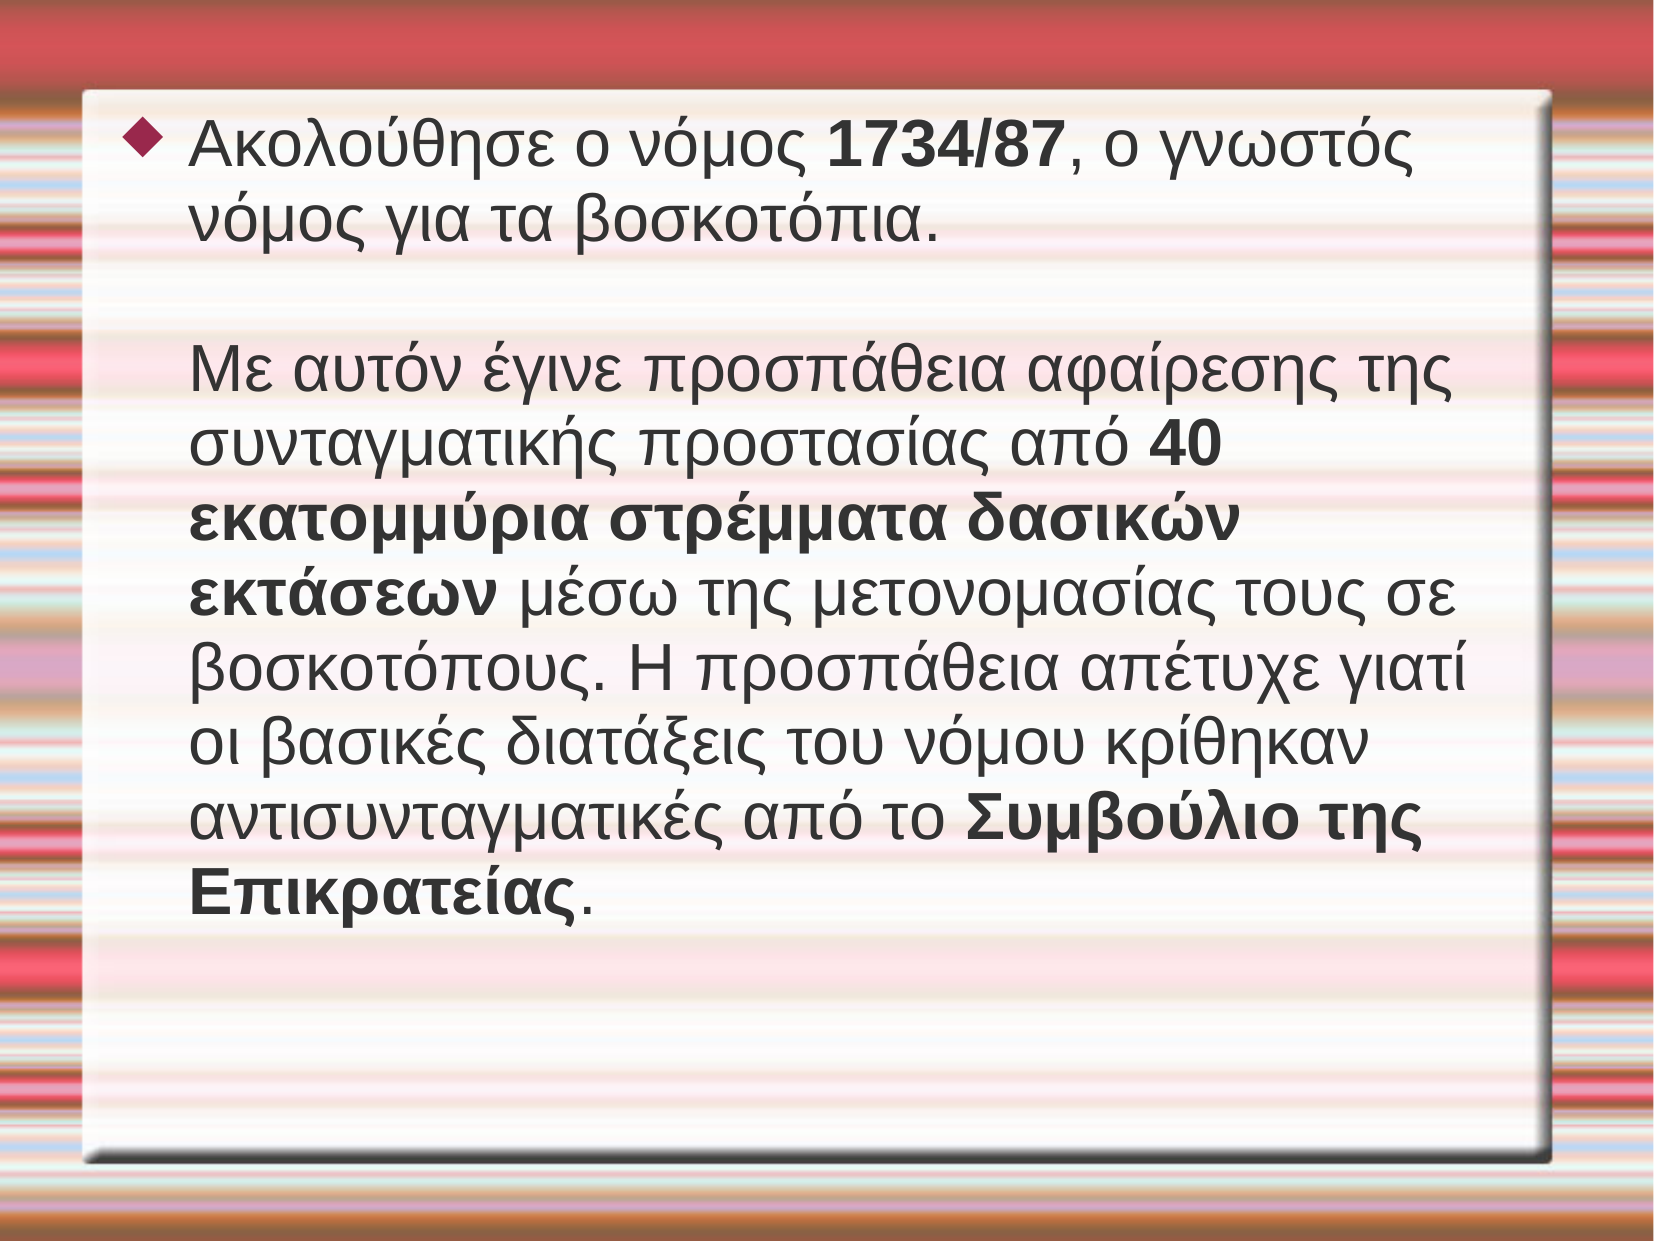

#
Ακολούθησε ο νόμος 1734/87, ο γνωστός νόμος για τα βοσκοτόπια.
Με αυτόν έγινε προσπάθεια αφαίρεσης της συνταγματικής προστασίας από 40 εκατομμύρια στρέμματα δασικών εκτάσεων μέσω της μετονομασίας τους σε βοσκοτόπους. Η προσπάθεια απέτυχε γιατί οι βασικές διατάξεις του νόμου κρίθηκαν αντισυνταγματικές από το Συμβούλιο της Επικρατείας.